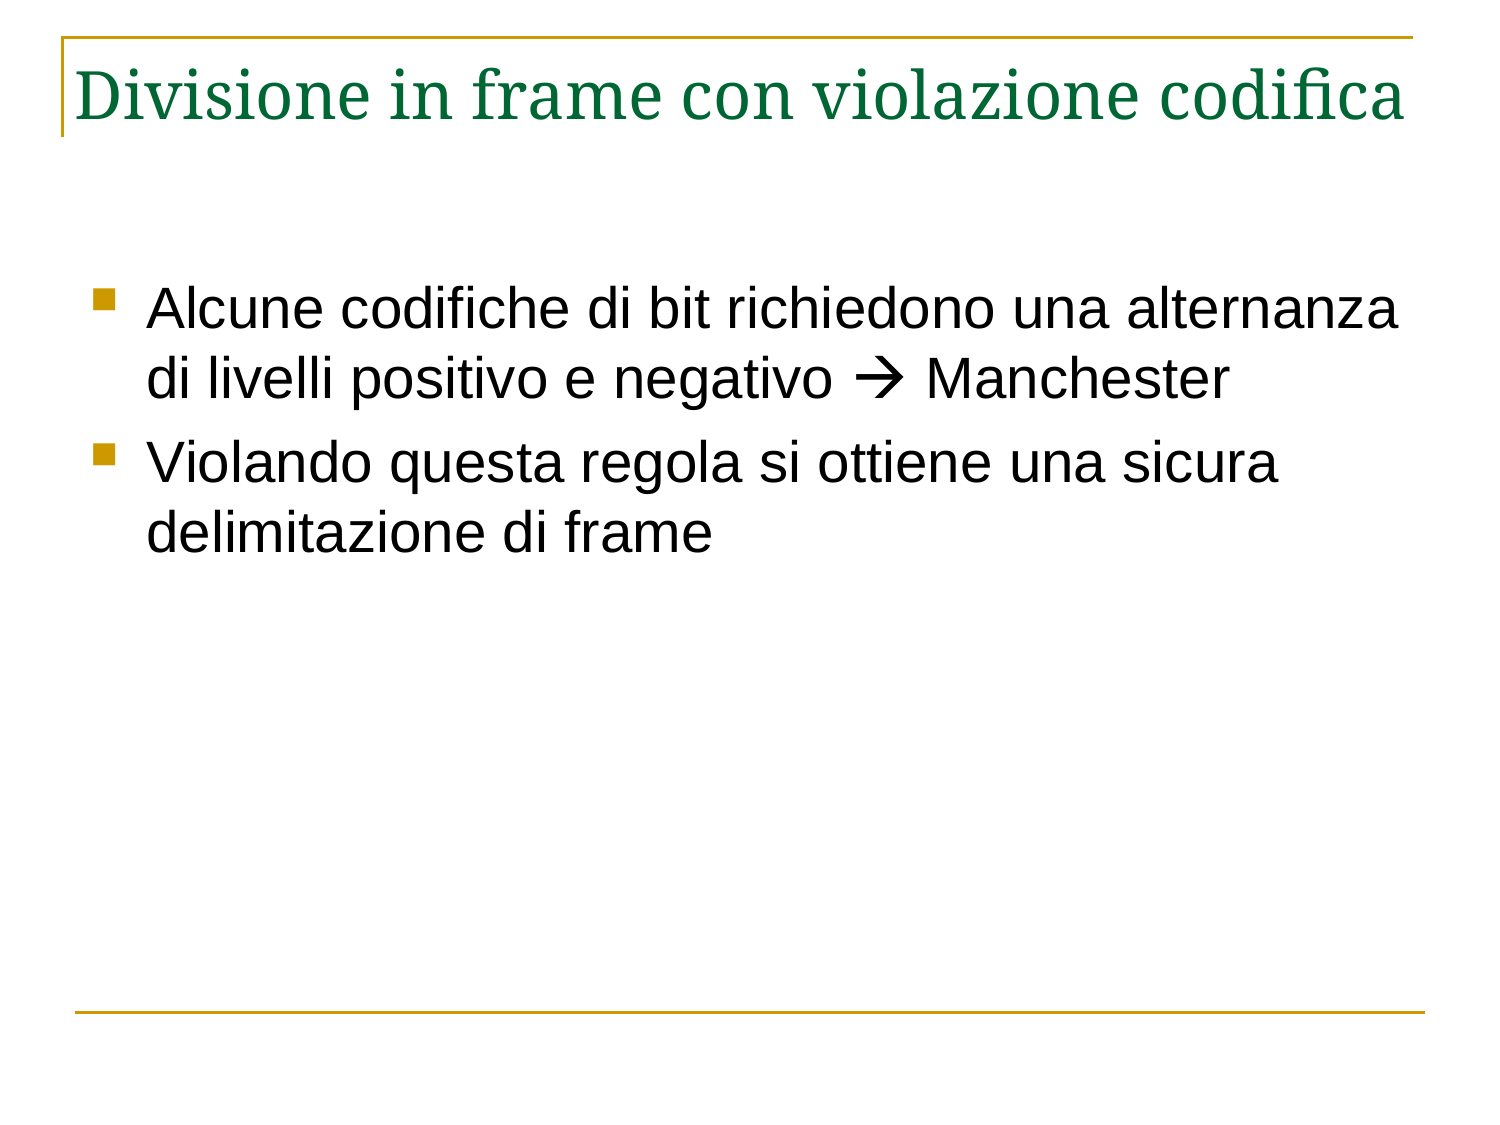

# Divisione in frame con violazione codifica
Alcune codifiche di bit richiedono una alternanza di livelli positivo e negativo  Manchester
Violando questa regola si ottiene una sicura delimitazione di frame